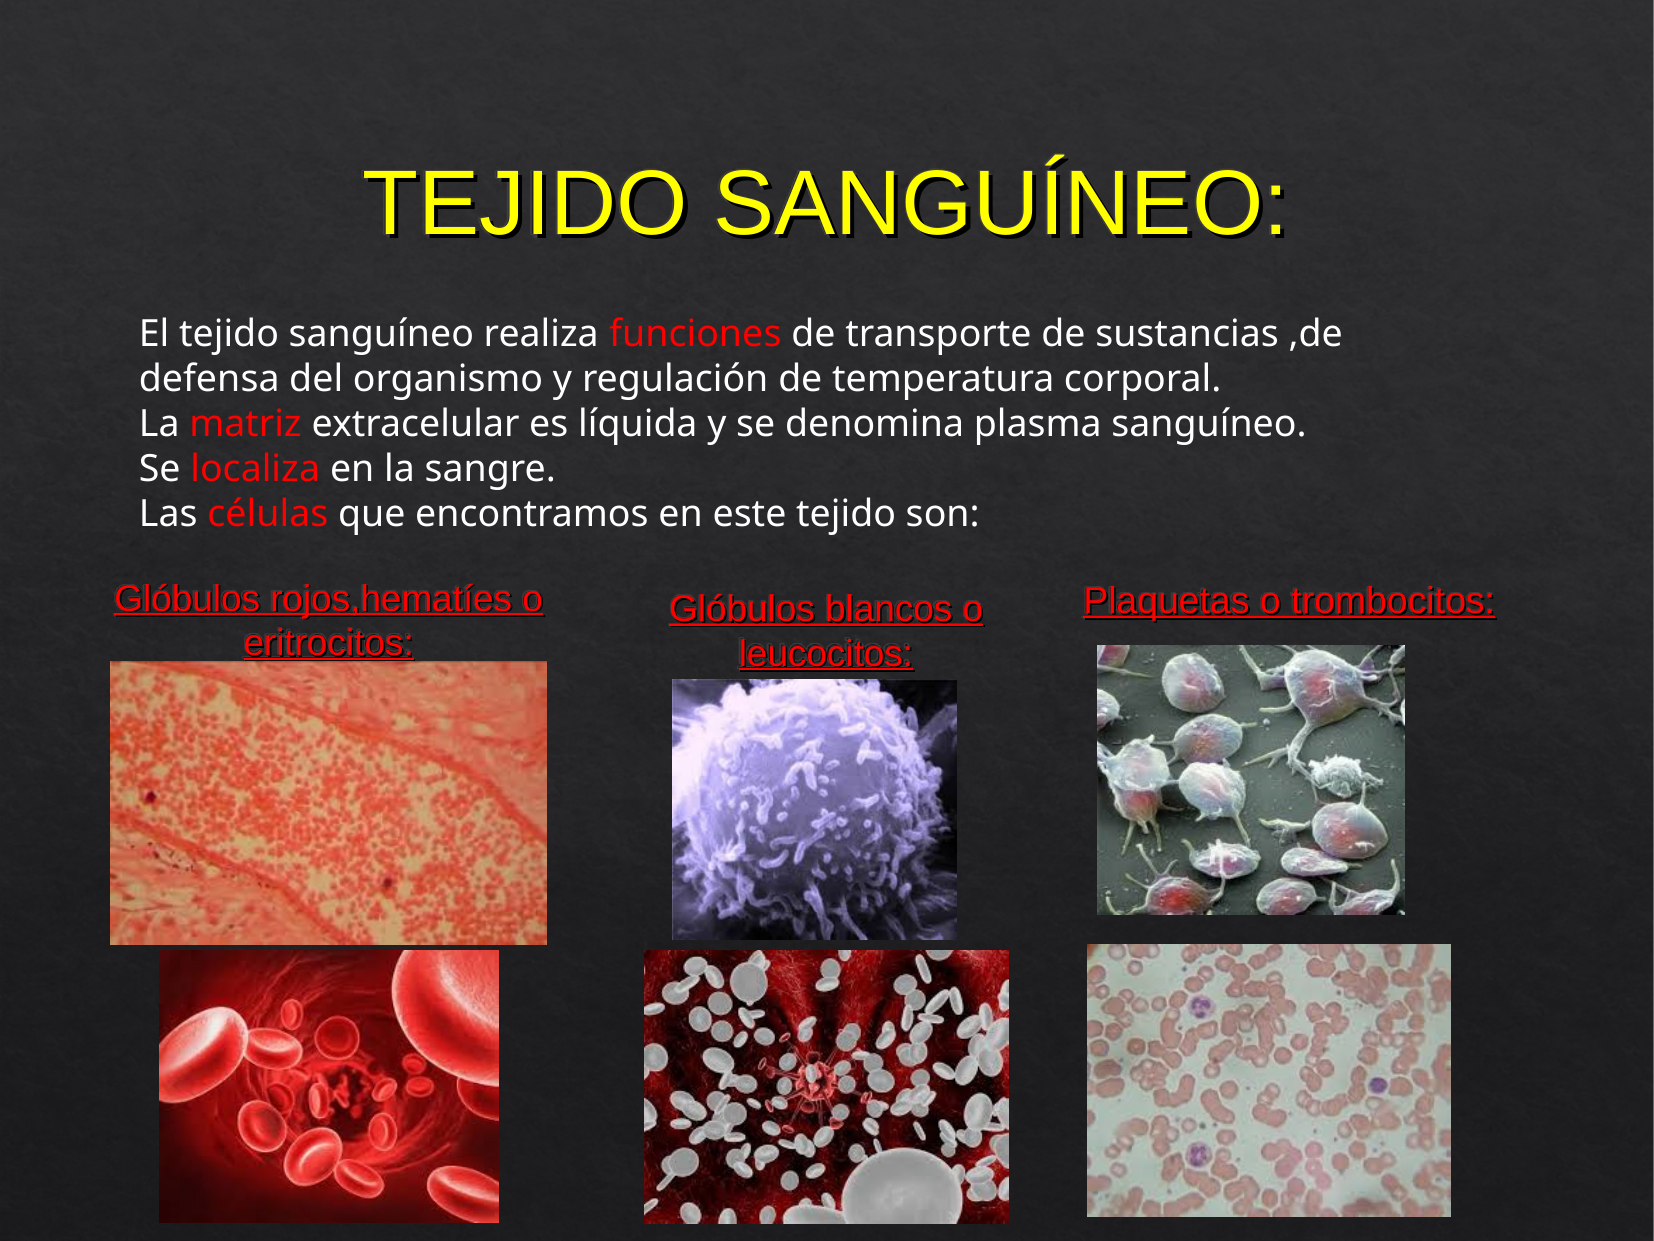

# TEJIDO SANGUÍNEO:
El tejido sanguíneo realiza funciones de transporte de sustancias ,de defensa del organismo y regulación de temperatura corporal.
La matriz extracelular es líquida y se denomina plasma sanguíneo.
Se localiza en la sangre.
Las células que encontramos en este tejido son:
Plaquetas o trombocitos:
Glóbulos rojos,hematíes o eritrocitos:
Glóbulos blancos o leucocitos: